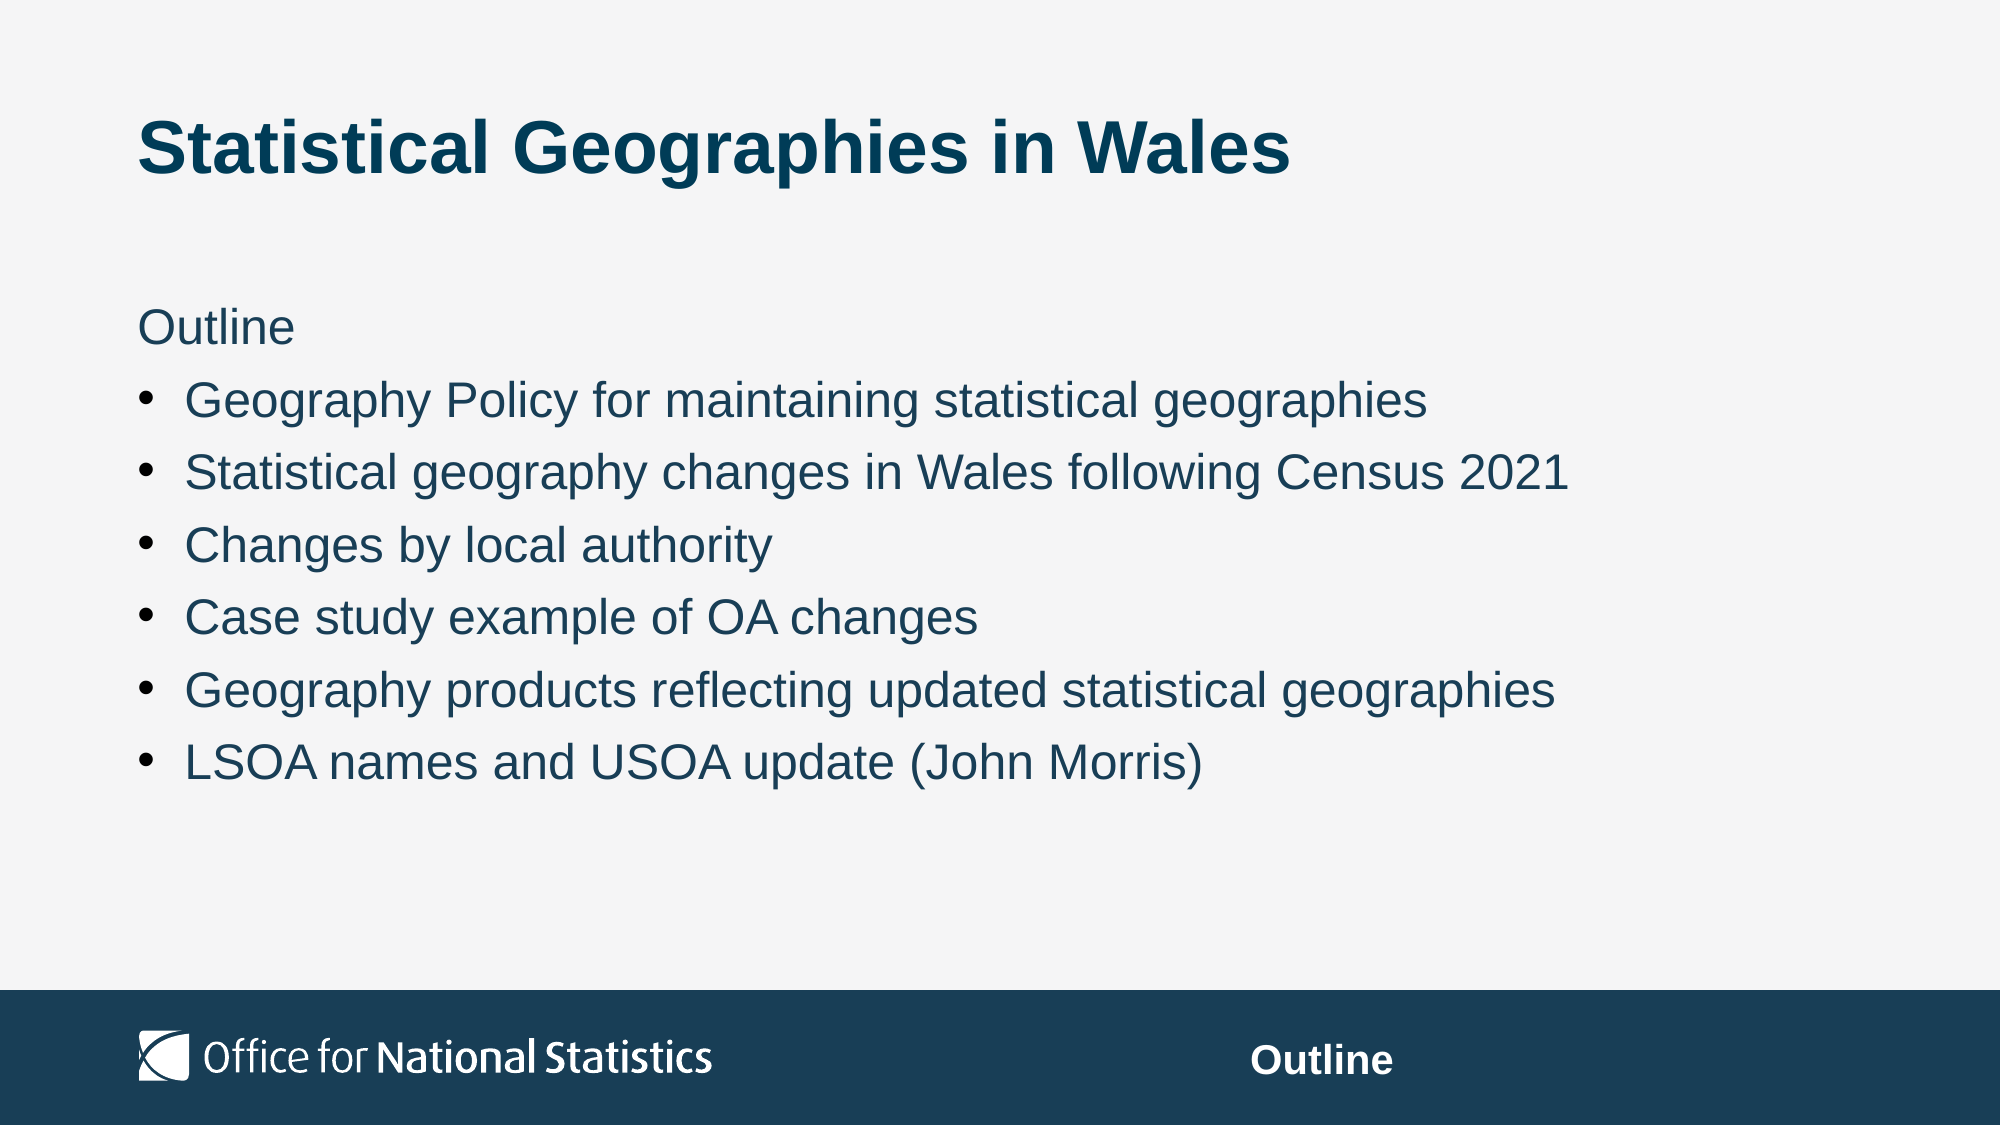

# Statistical Geographies in Wales
Outline
Geography Policy for maintaining statistical geographies
Statistical geography changes in Wales following Census 2021
Changes by local authority
Case study example of OA changes
Geography products reflecting updated statistical geographies
LSOA names and USOA update (John Morris)
Outline